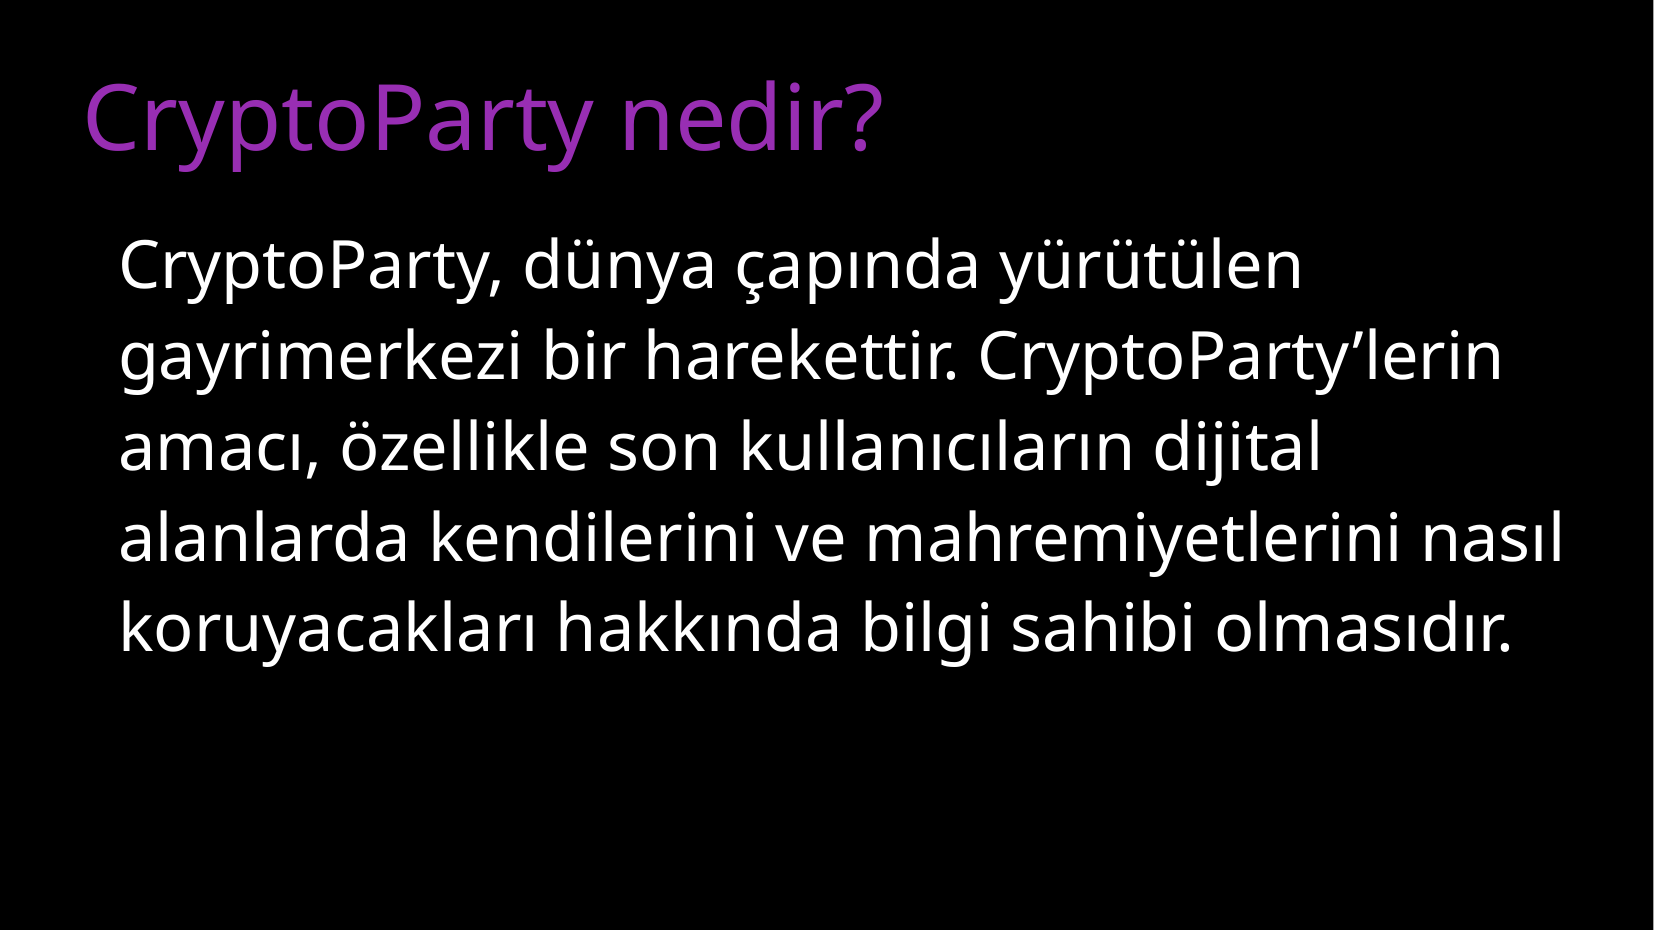

# CryptoParty nedir?
CryptoParty, dünya çapında yürütülen gayrimerkezi bir harekettir. CryptoParty’lerin amacı, özellikle son kullanıcıların dijital alanlarda kendilerini ve mahremiyetlerini nasıl koruyacakları hakkında bilgi sahibi olmasıdır.